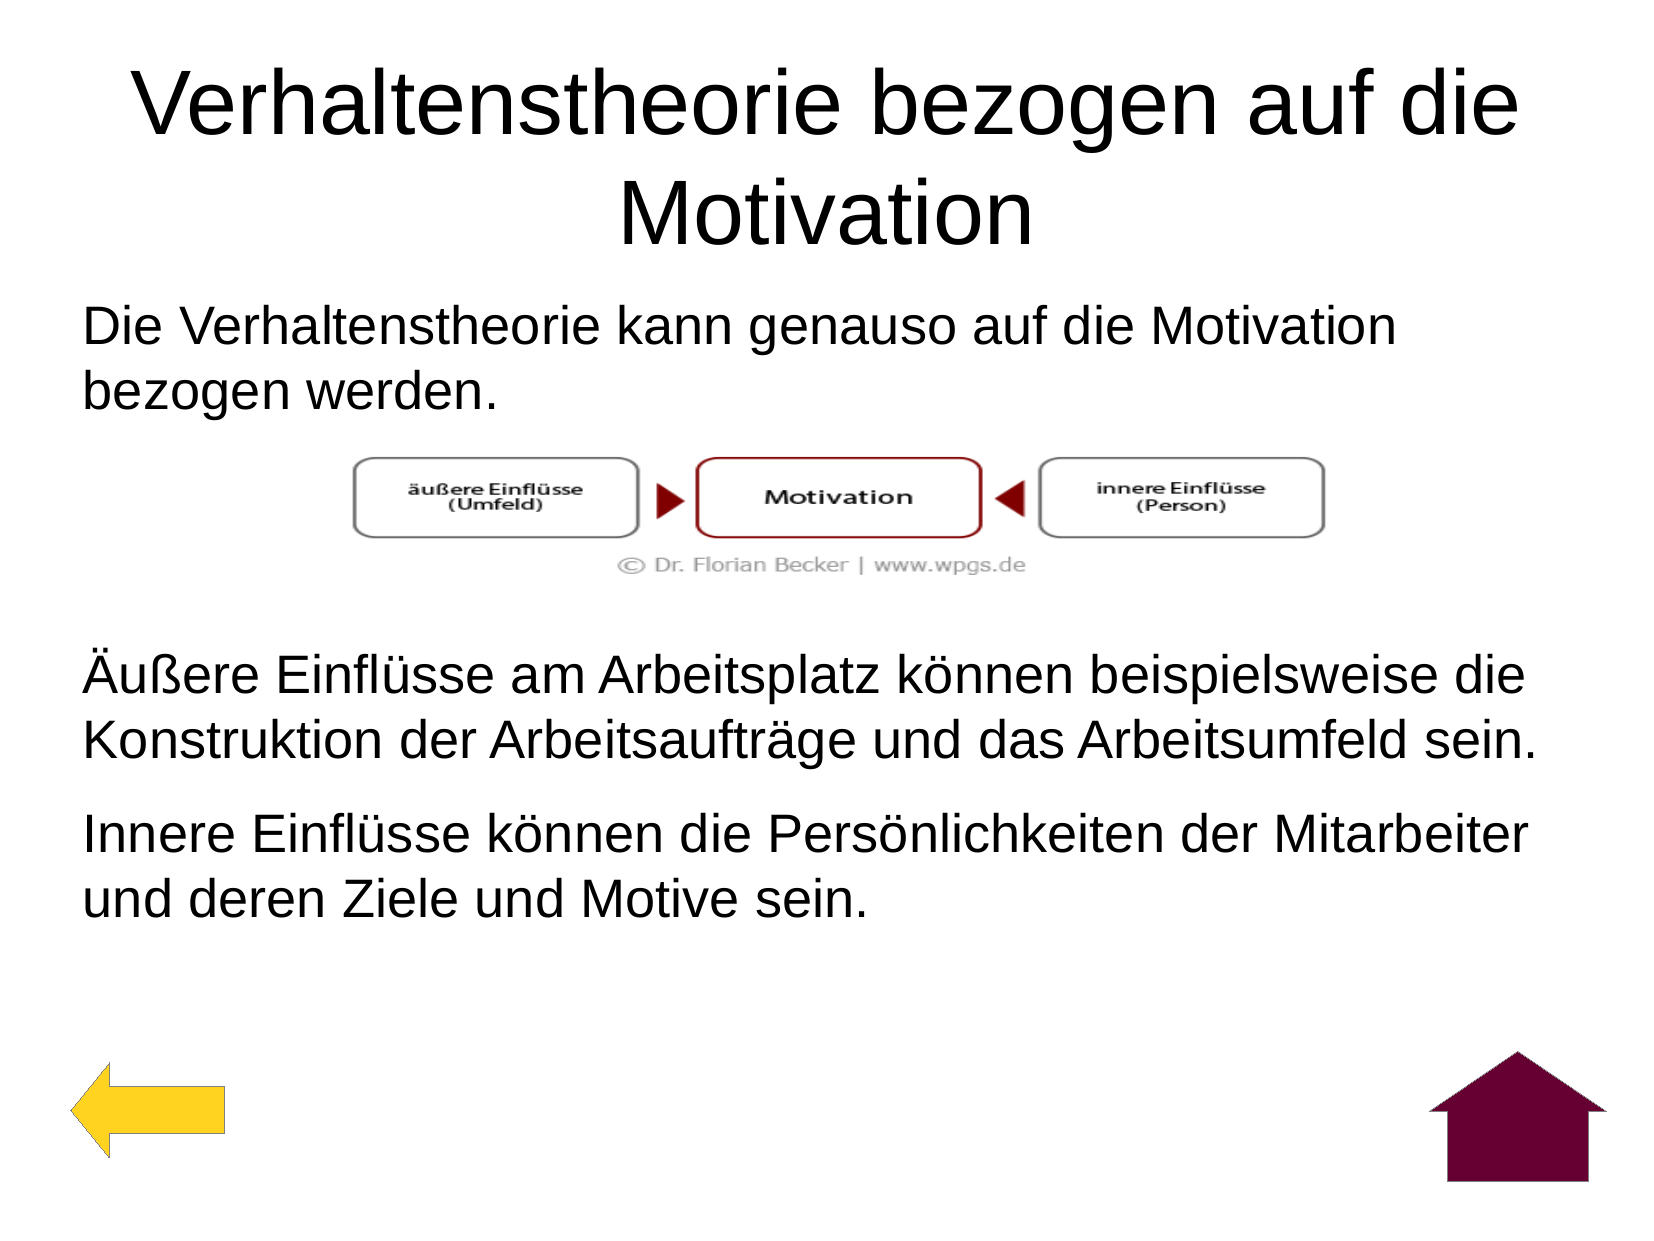

# Verhaltenstheorie bezogen auf die Motivation
Die Verhaltenstheorie kann genauso auf die Motivation bezogen werden.
Äußere Einflüsse am Arbeitsplatz können beispielsweise die Konstruktion der Arbeitsaufträge und das Arbeitsumfeld sein.
Innere Einflüsse können die Persönlichkeiten der Mitarbeiter und deren Ziele und Motive sein.